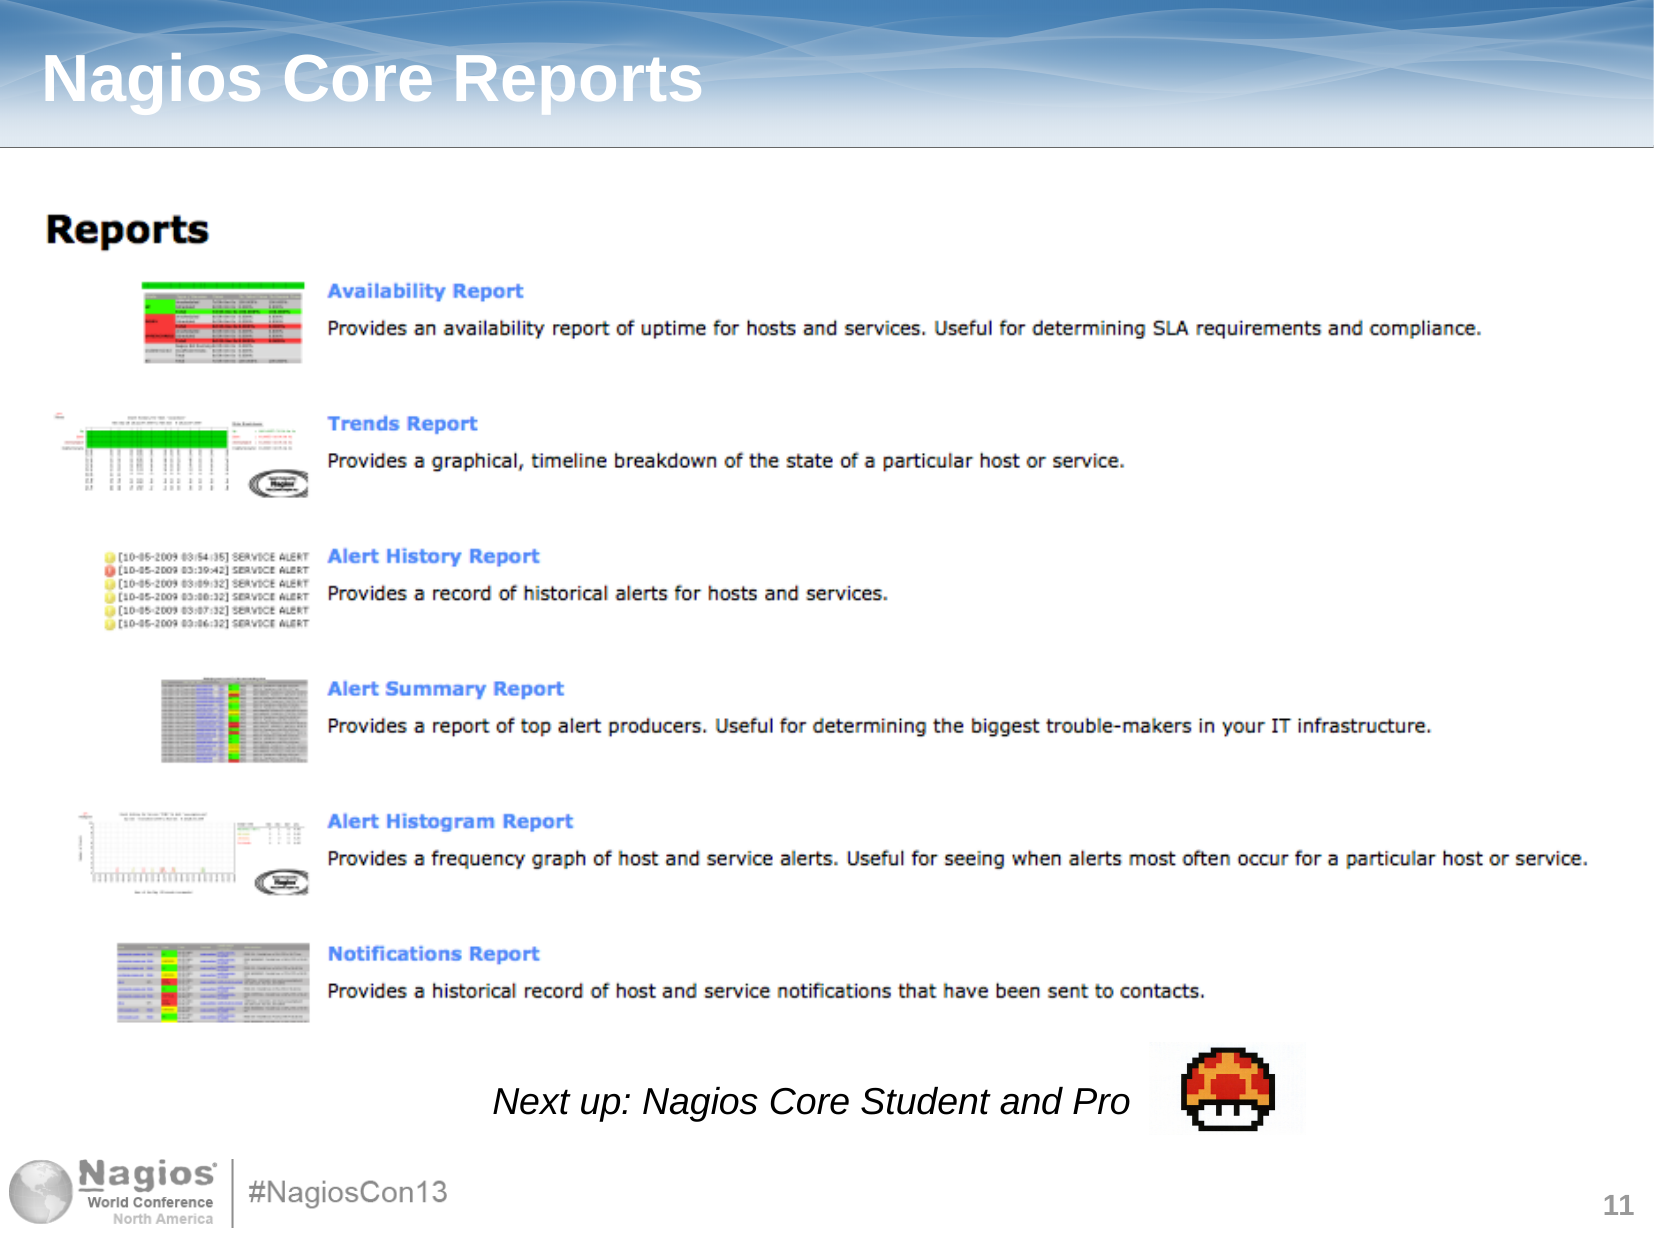

# Nagios Core Reports
Next up: Nagios Core Student and Pro
11